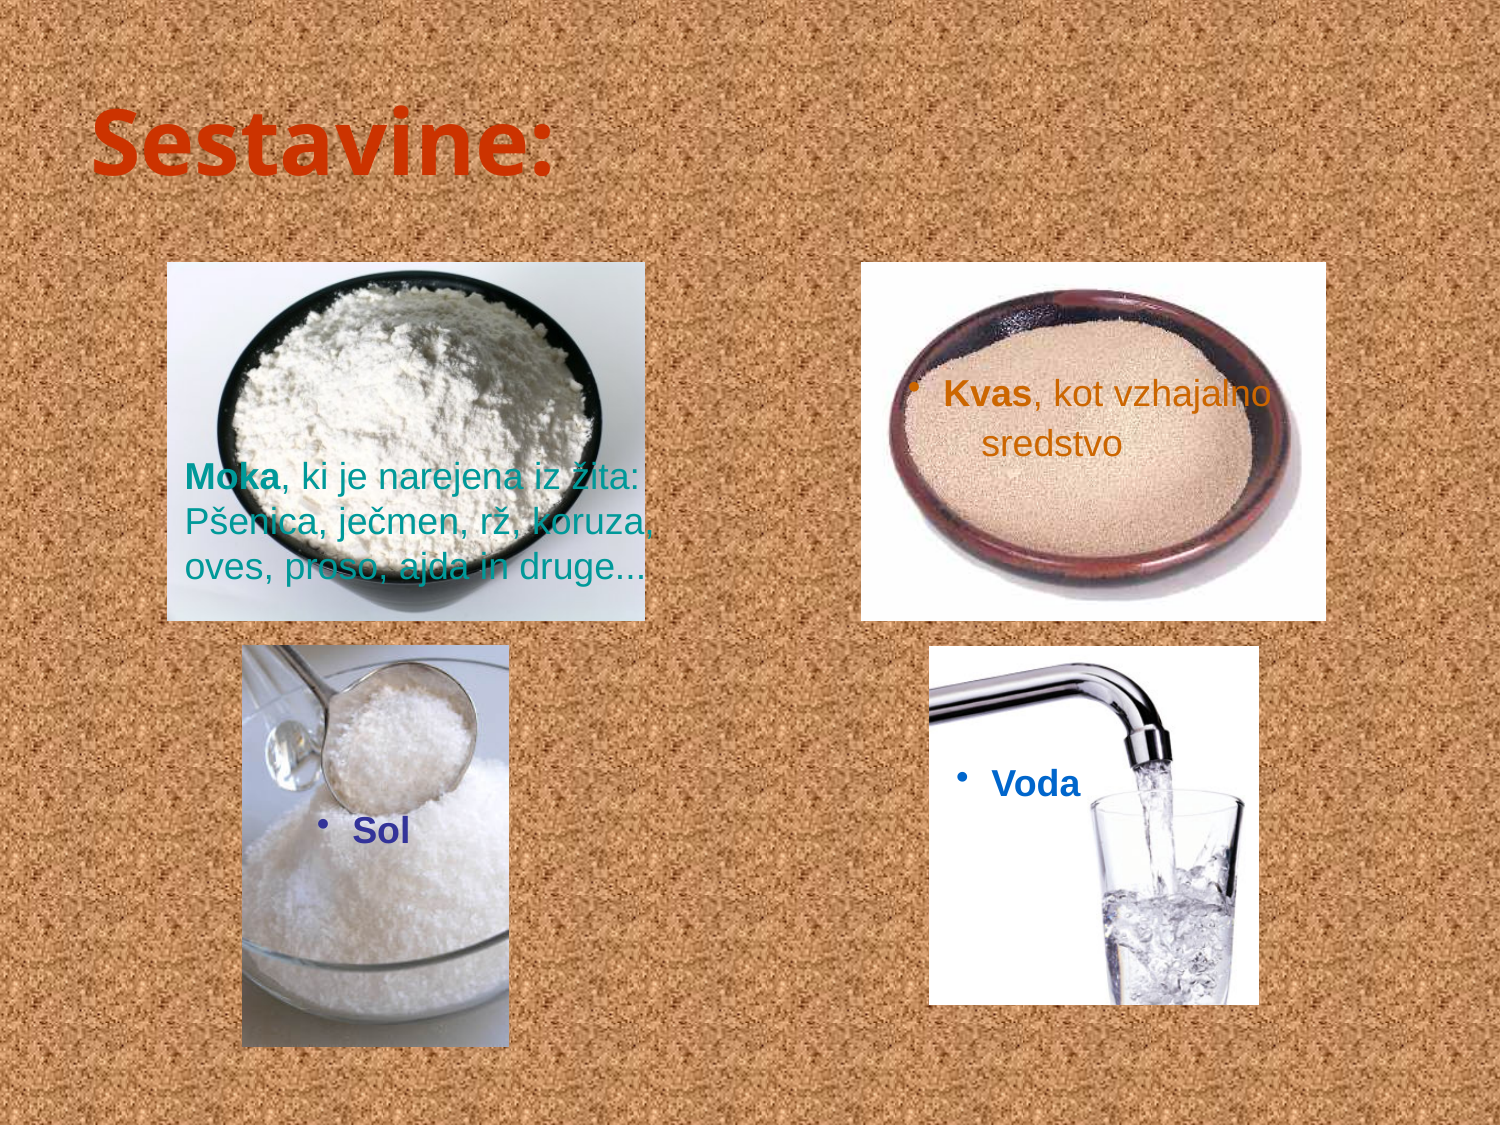

# Sestavine:
Kvas, kot vzhajalno
 sredstvo
 Moka, ki je narejena iz žita:
 Pšenica, ječmen, rž, koruza,
 oves, proso, ajda in druge...
Voda
Sol